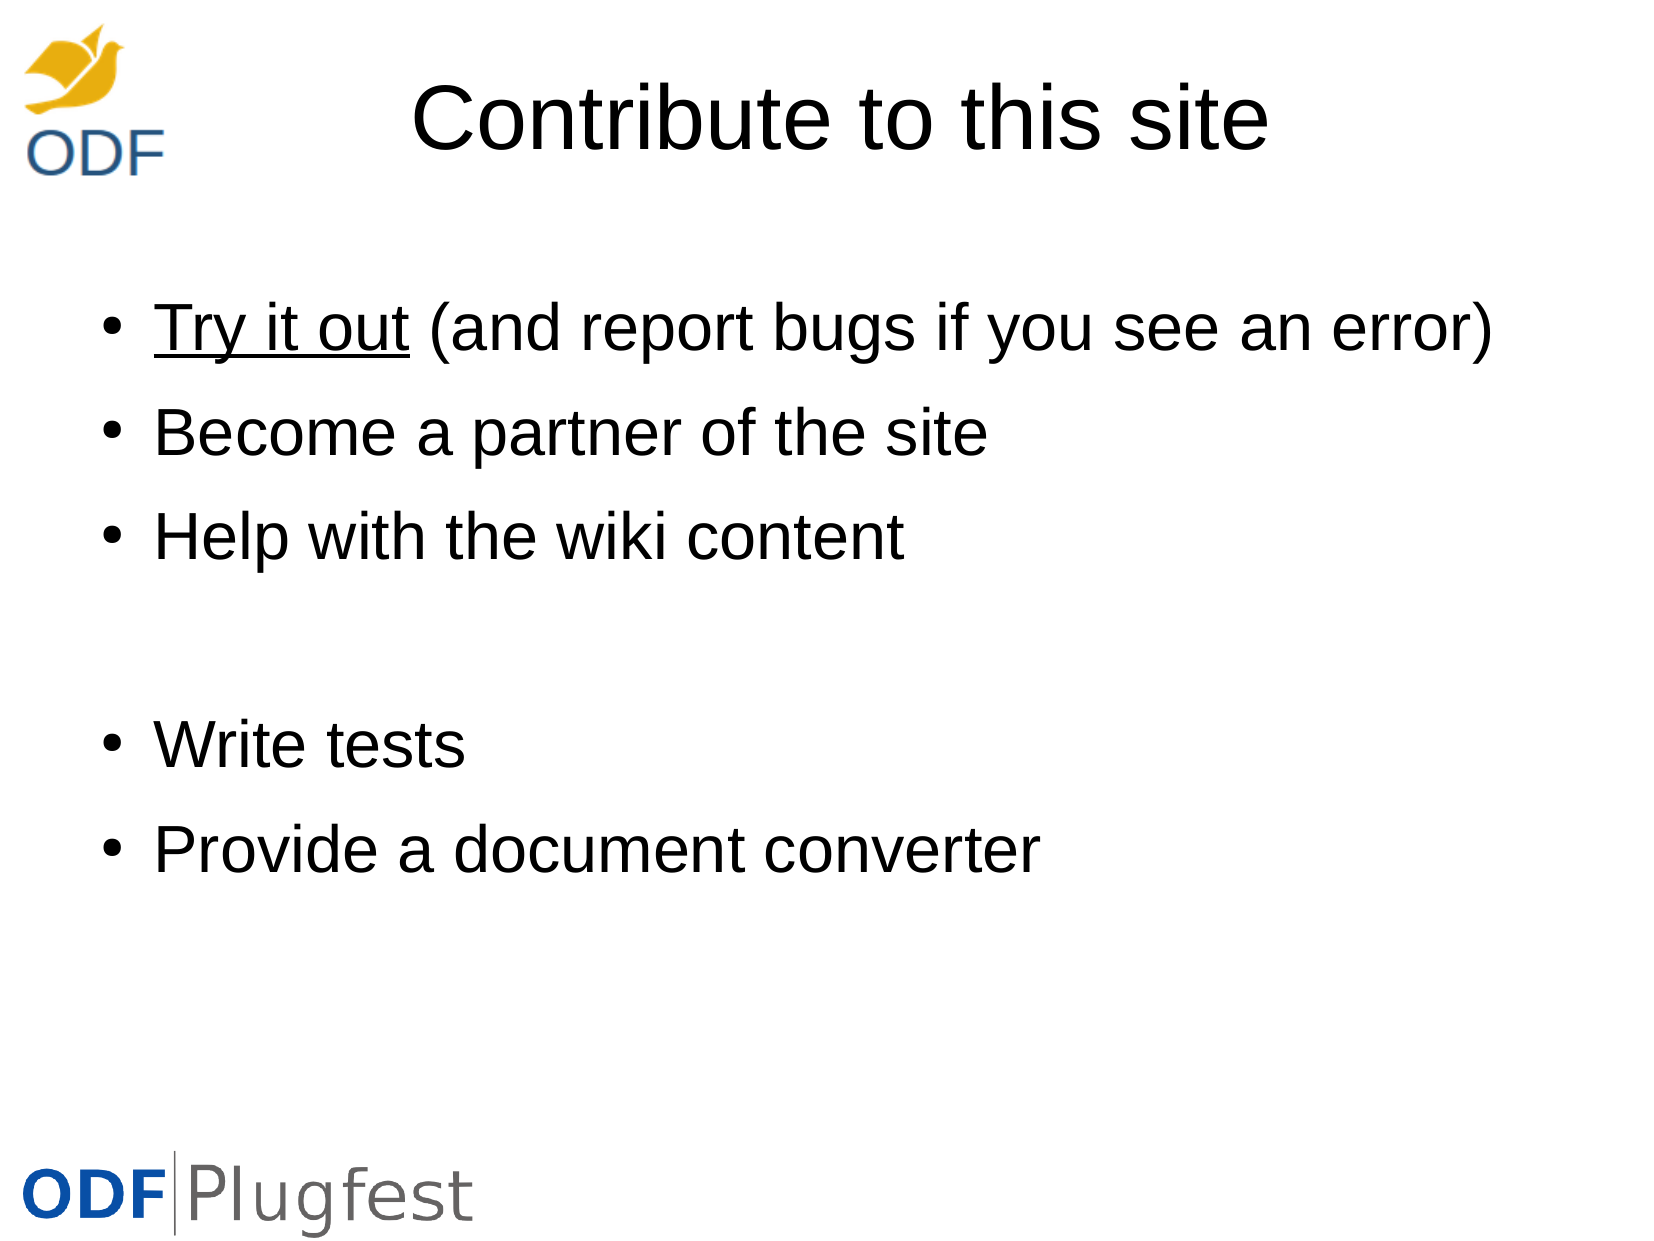

# Contribute to this site
Try it out (and report bugs if you see an error)
Become a partner of the site
Help with the wiki content
Write tests
Provide a document converter